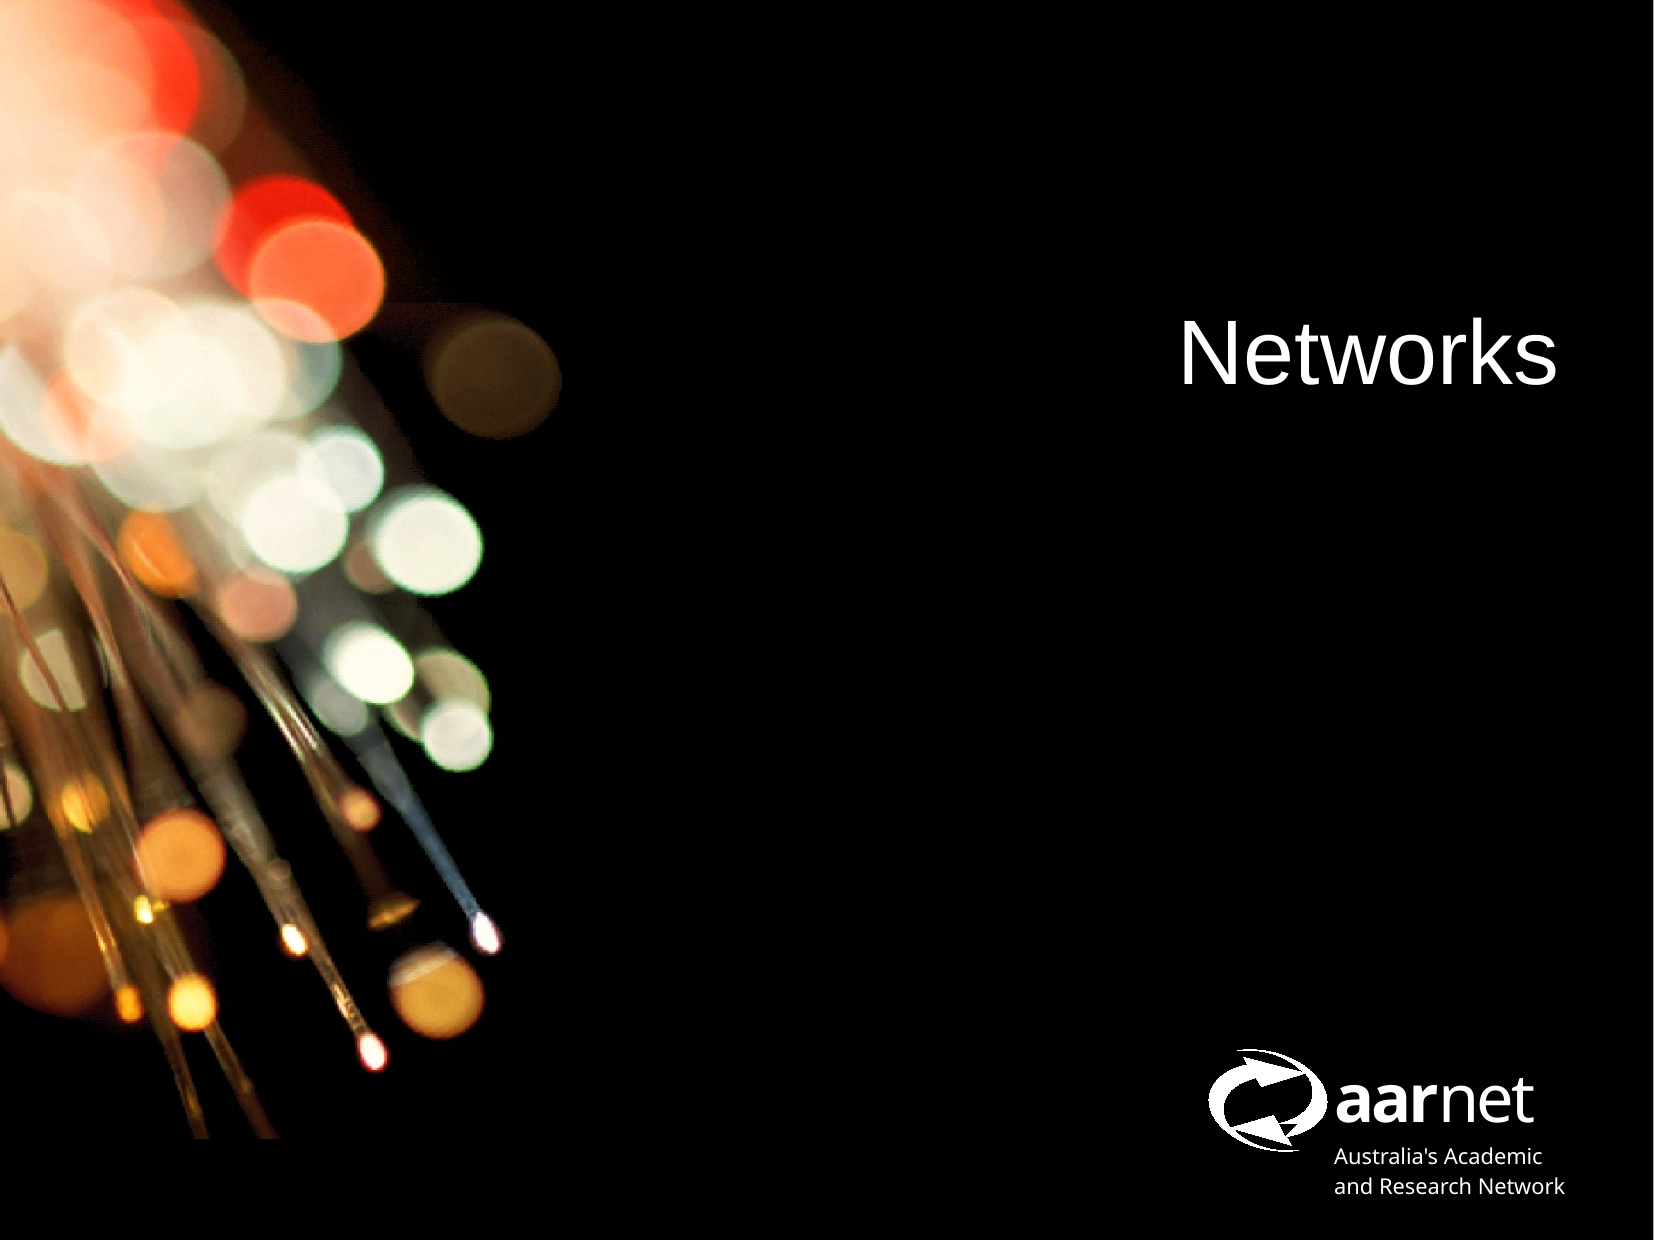

# Networks
aarnet
Australia's Academic
and Research Network